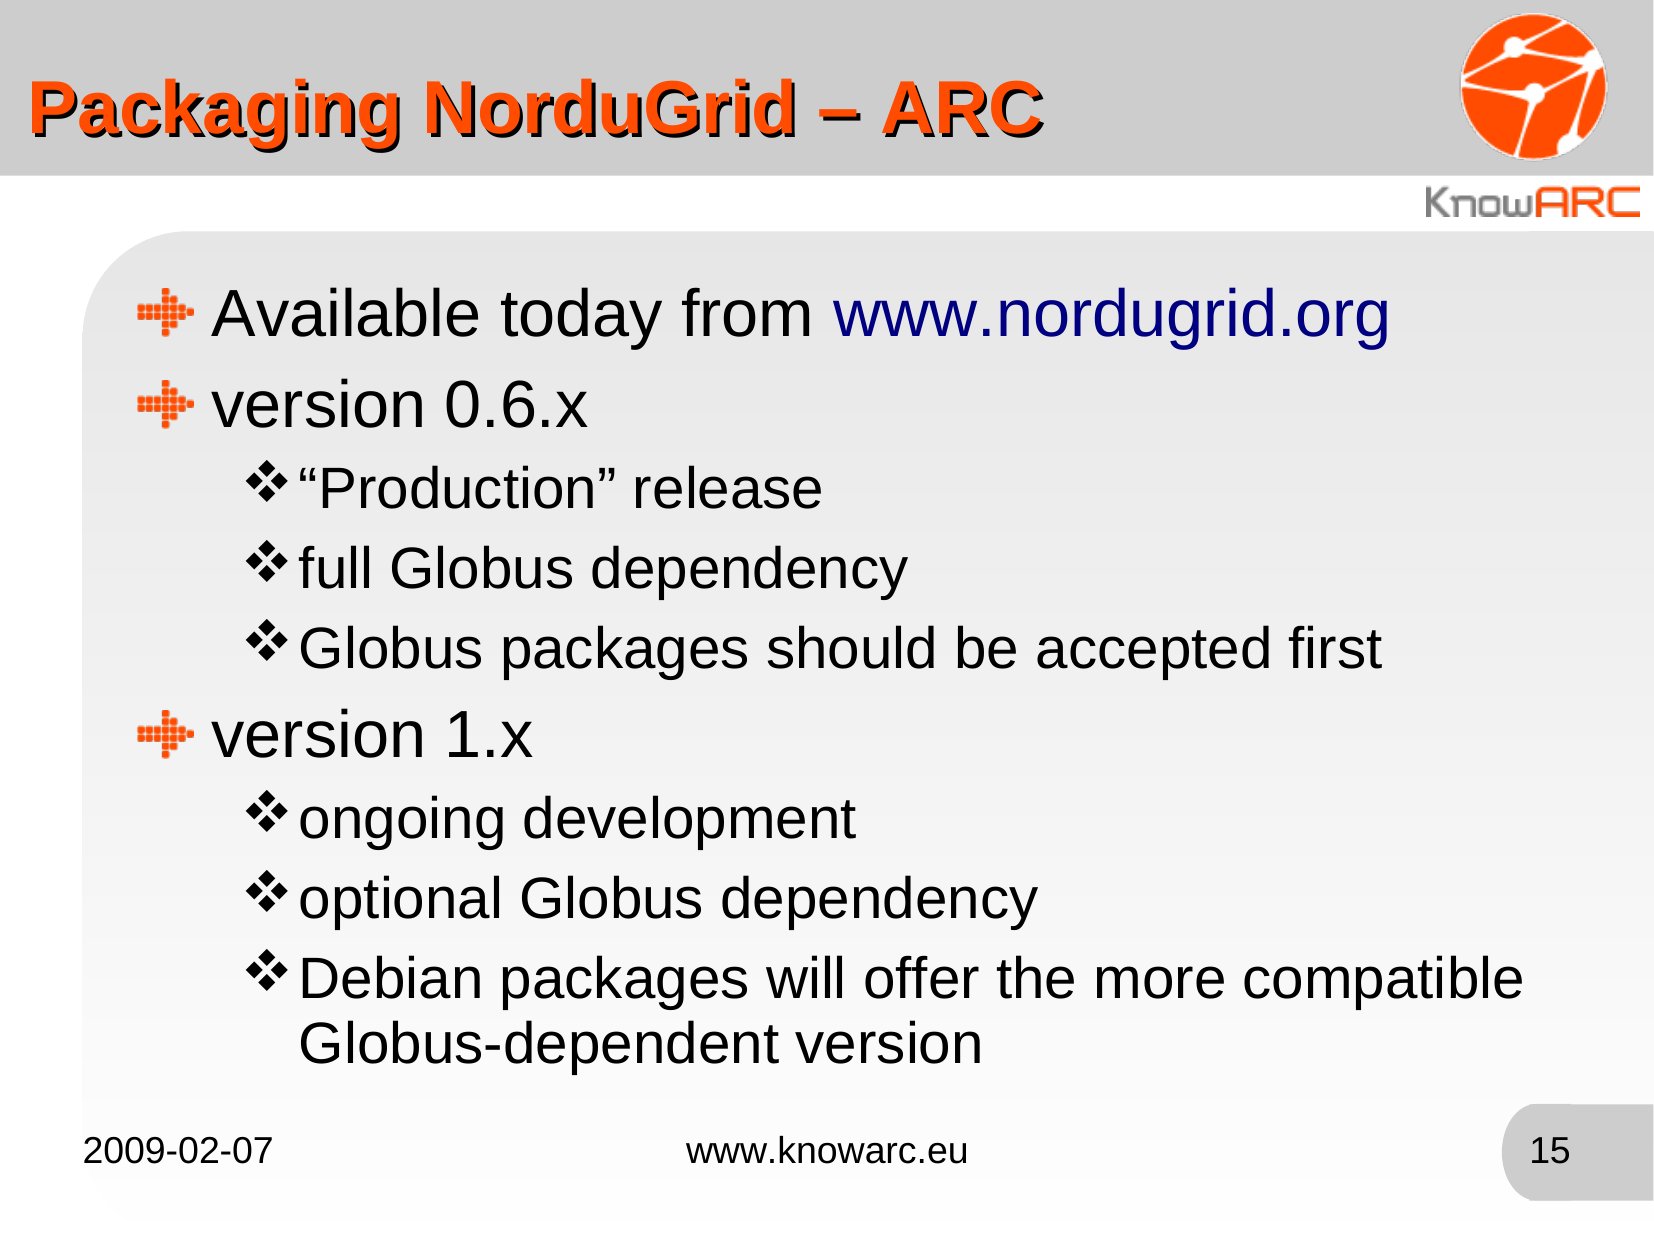

# Packaging NorduGrid – ARC
Available today from www.nordugrid.org
version 0.6.x
“Production” release
full Globus dependency
Globus packages should be accepted first
version 1.x
ongoing development
optional Globus dependency
Debian packages will offer the more compatible Globus-dependent version
2009-02-07
www.knowarc.eu
15